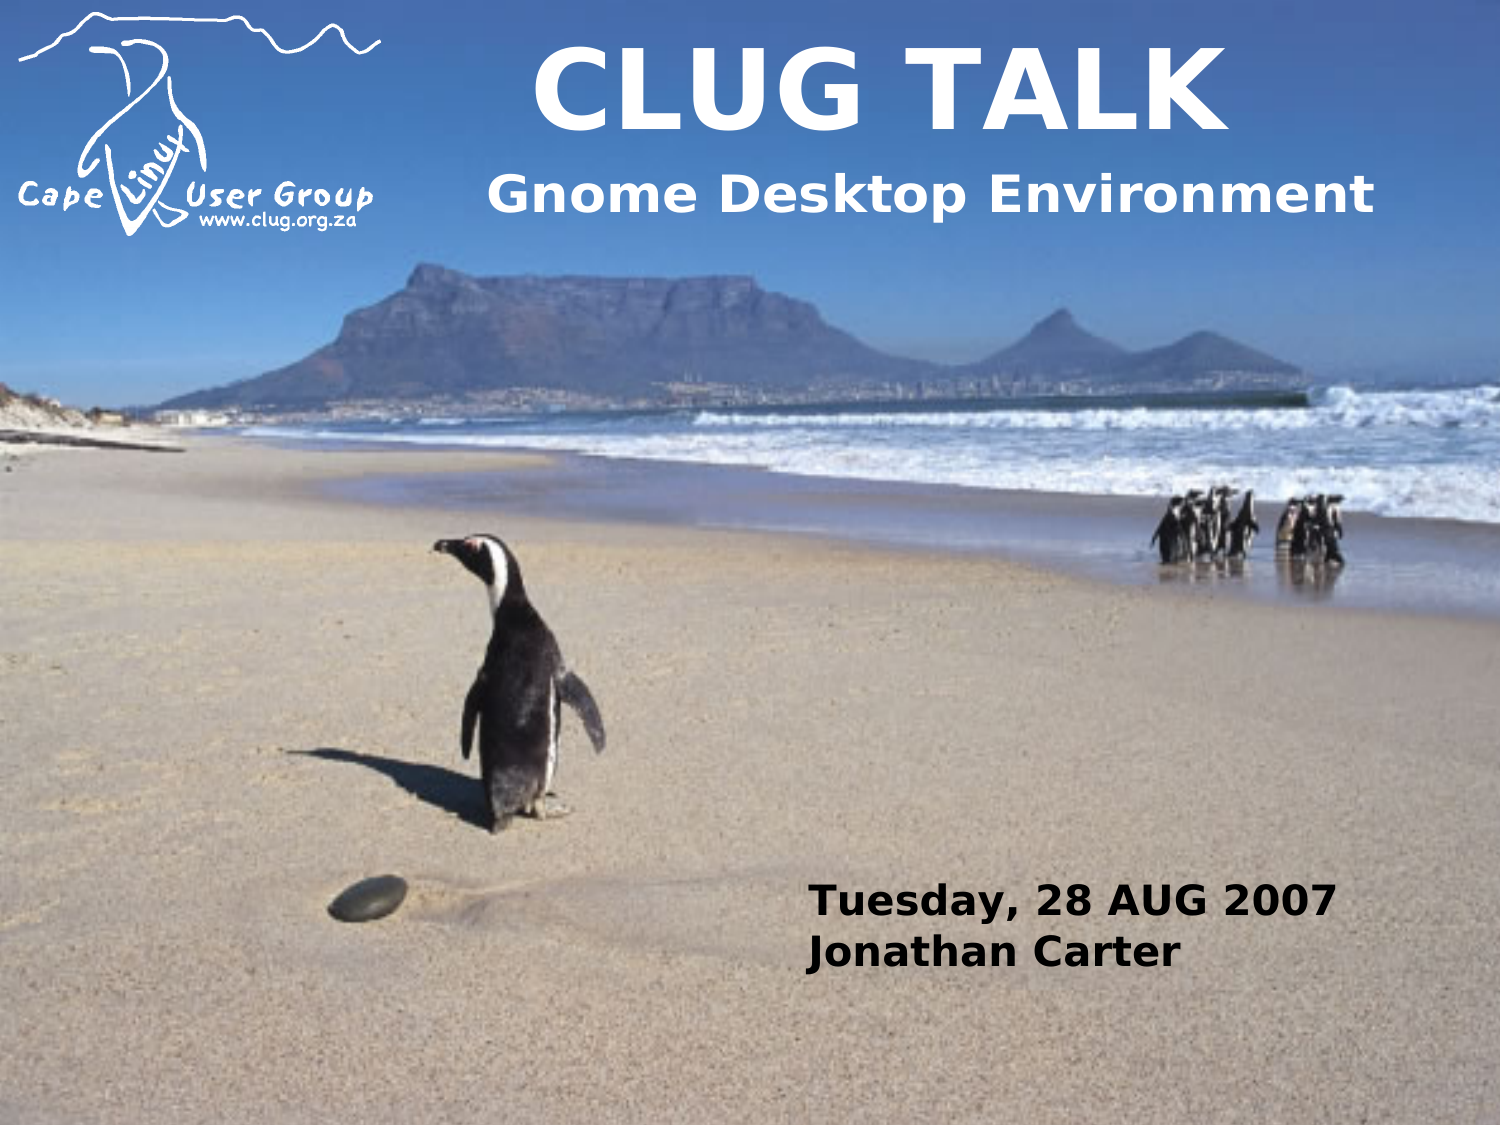

CLUG TALK
Gnome Desktop Environment
Tuesday, 28 AUG 2007
Jonathan Carter